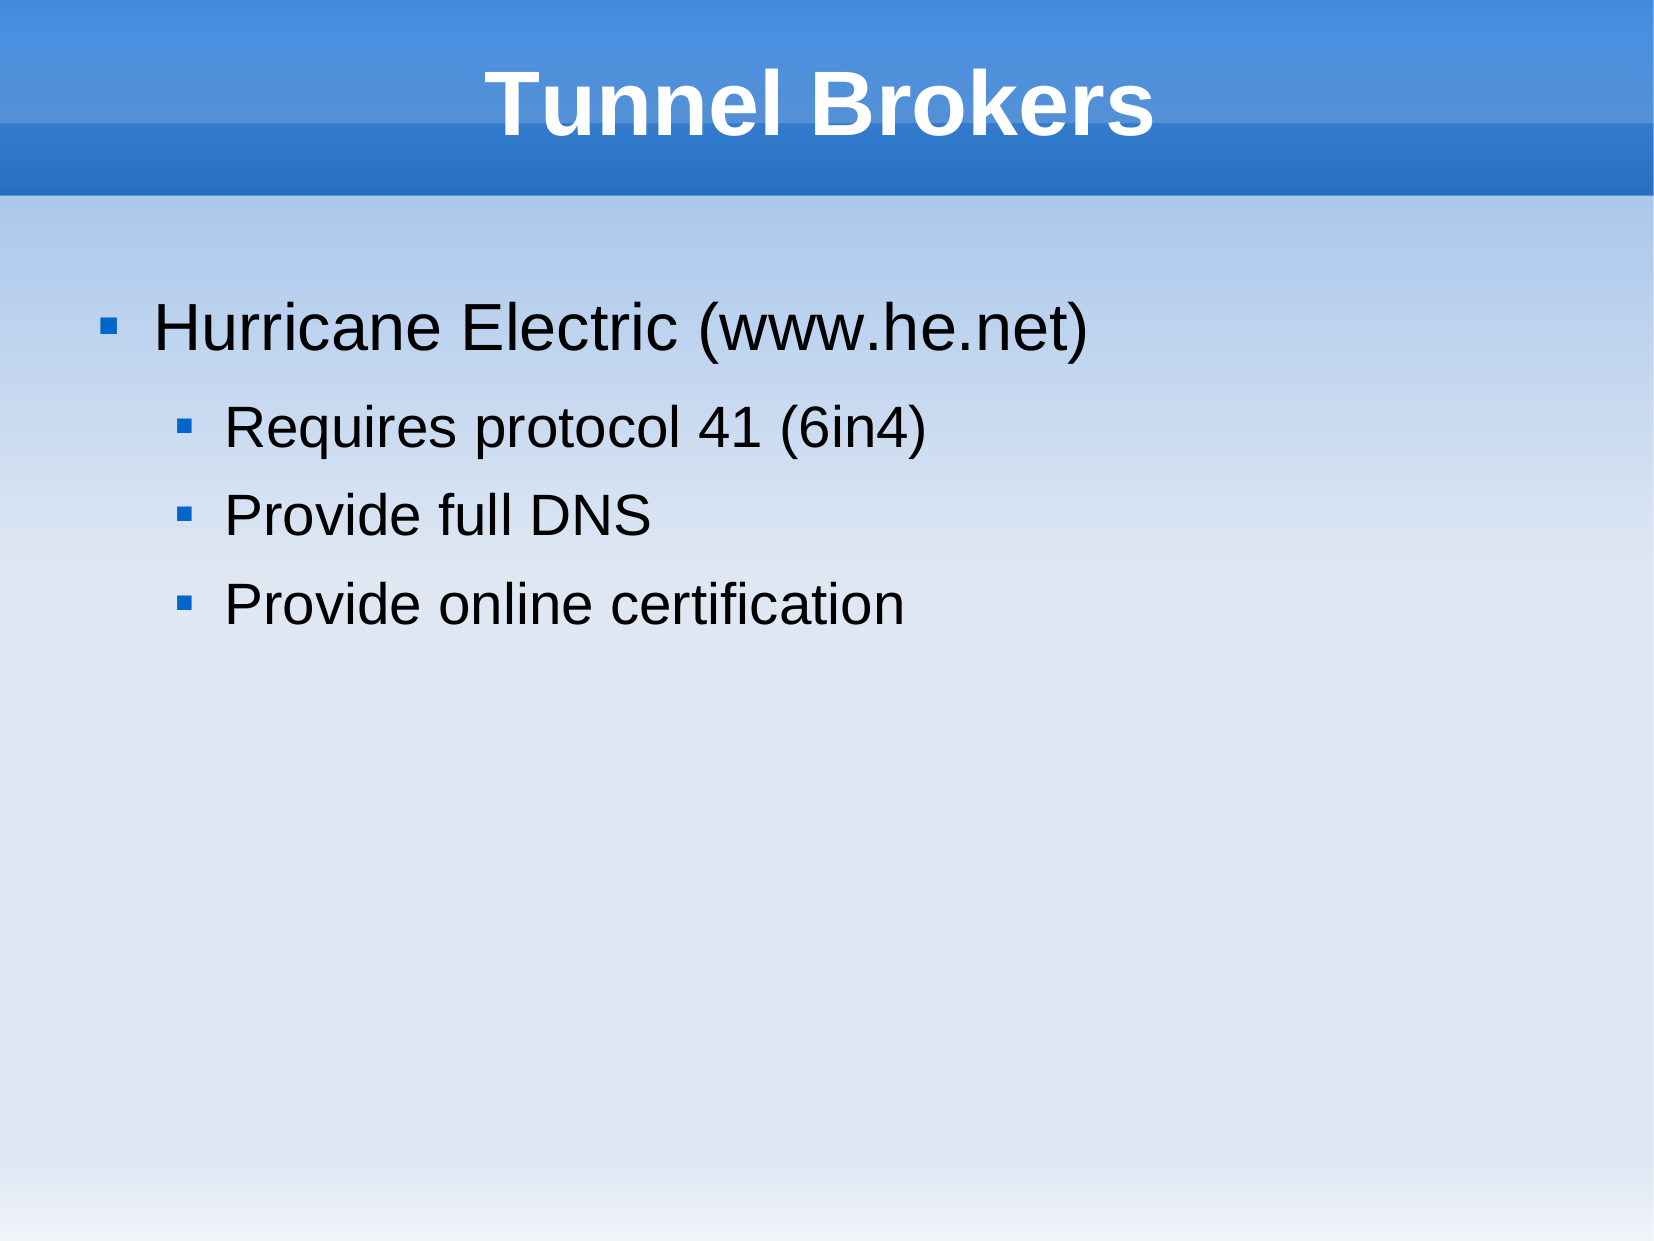

# Tunnel Brokers
Hurricane Electric (www.he.net)
Requires protocol 41 (6in4)
Provide full DNS
Provide online certification